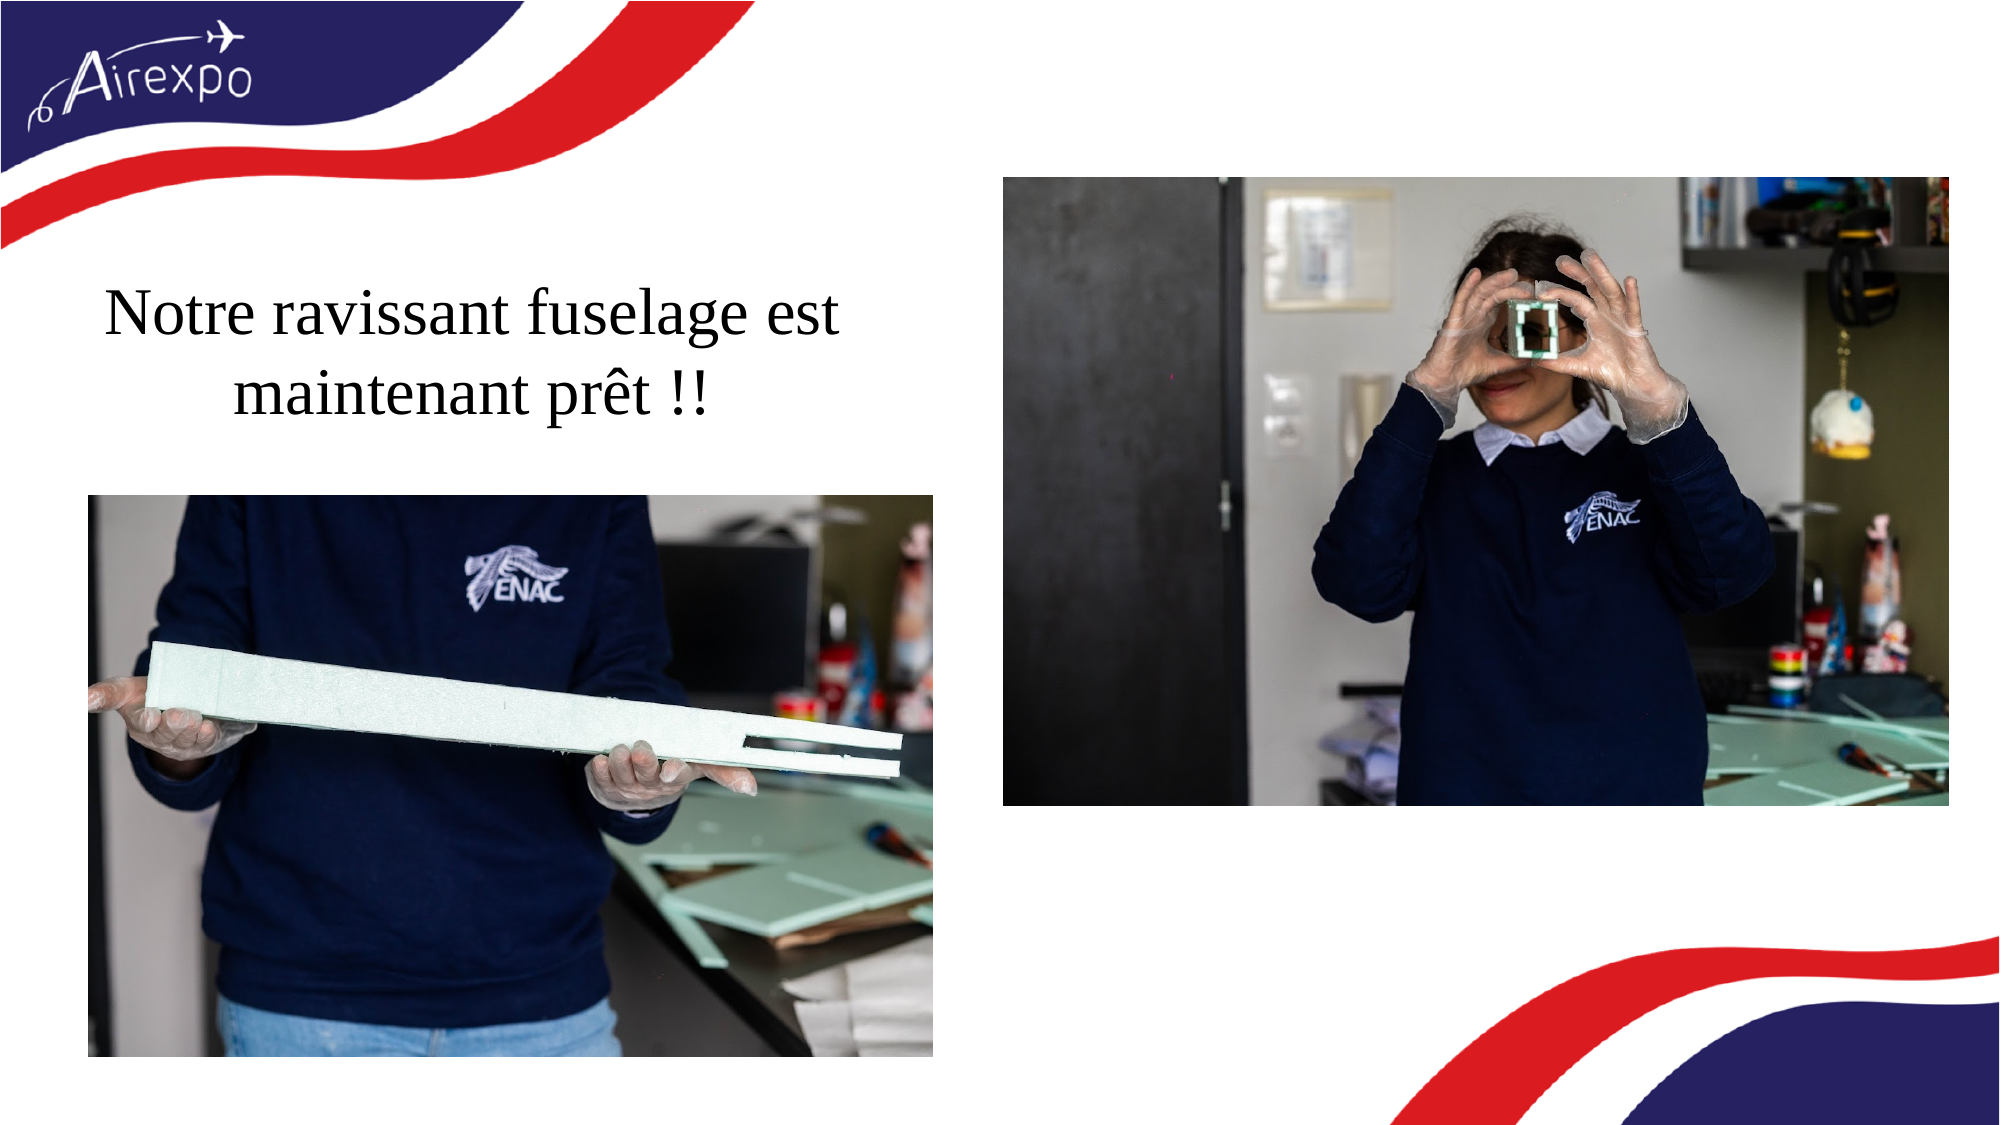

# Notre ravissant fuselage est maintenant prêt !!